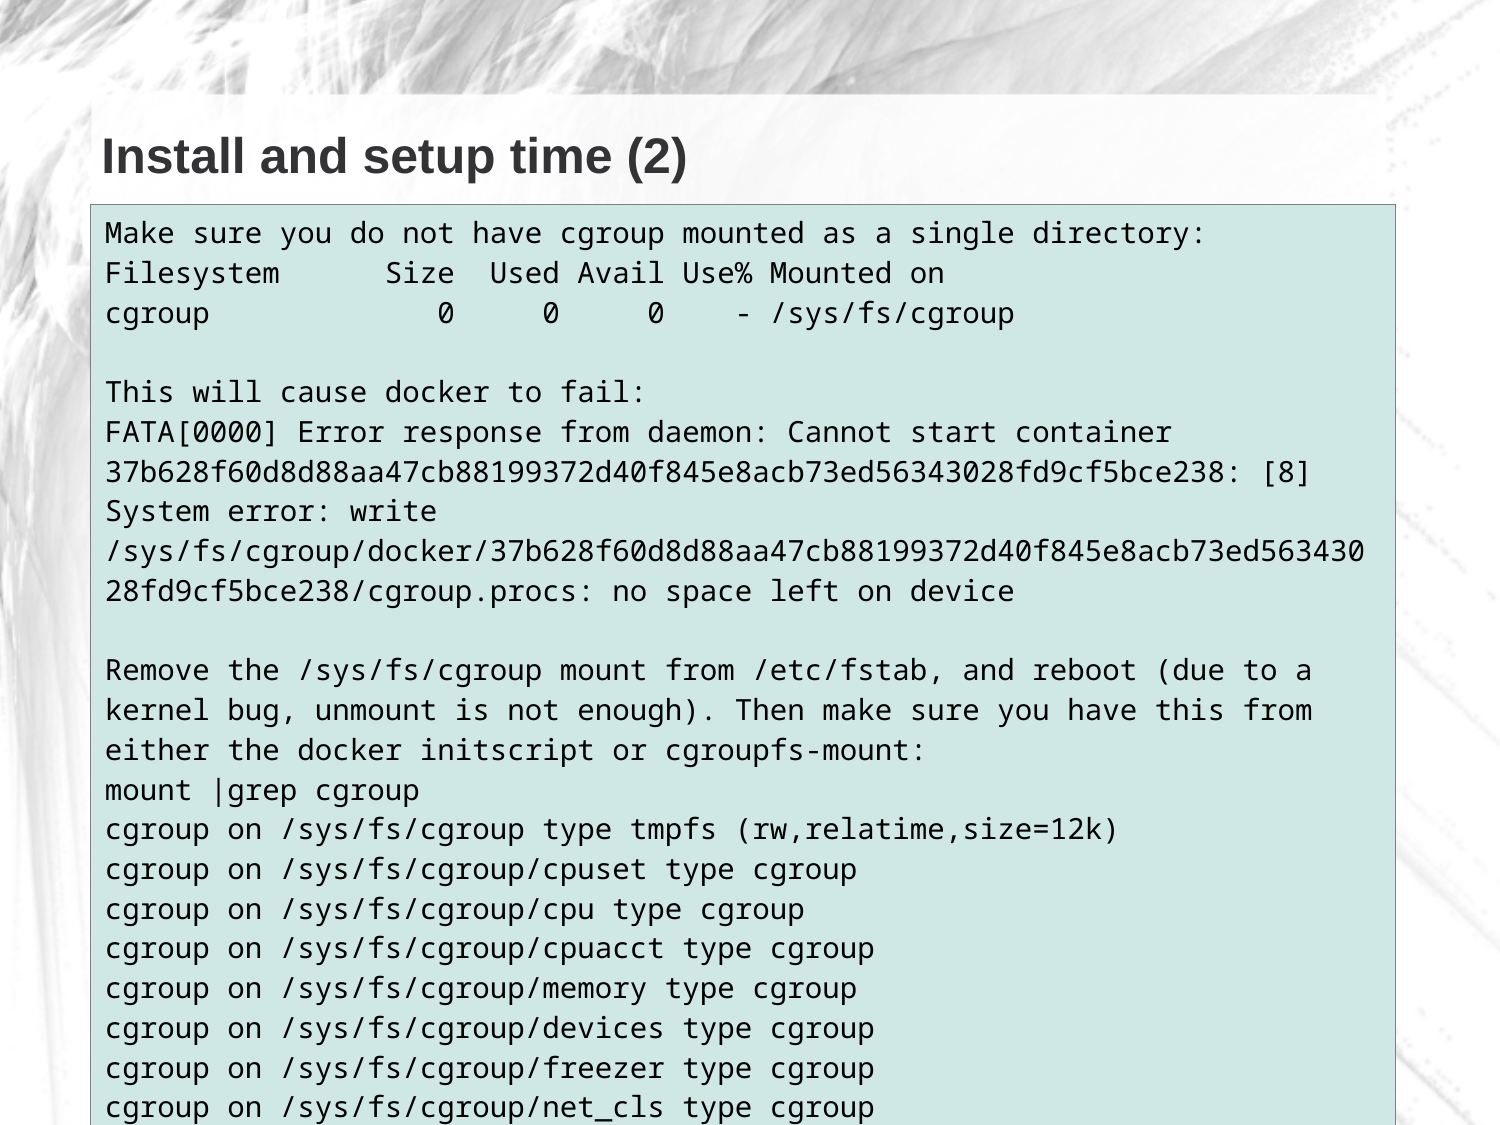

# Install and setup time (2)
Make sure you do not have cgroup mounted as a single directory:
Filesystem Size Used Avail Use% Mounted on
cgroup 0 0 0 - /sys/fs/cgroup
This will cause docker to fail:
FATA[0000] Error response from daemon: Cannot start container 37b628f60d8d88aa47cb88199372d40f845e8acb73ed56343028fd9cf5bce238: [8] System error: write /sys/fs/cgroup/docker/37b628f60d8d88aa47cb88199372d40f845e8acb73ed56343028fd9cf5bce238/cgroup.procs: no space left on device
Remove the /sys/fs/cgroup mount from /etc/fstab, and reboot (due to a kernel bug, unmount is not enough). Then make sure you have this from either the docker initscript or cgroupfs-mount:
mount |grep cgroup
cgroup on /sys/fs/cgroup type tmpfs (rw,relatime,size=12k)
cgroup on /sys/fs/cgroup/cpuset type cgroup
cgroup on /sys/fs/cgroup/cpu type cgroup
cgroup on /sys/fs/cgroup/cpuacct type cgroup
cgroup on /sys/fs/cgroup/memory type cgroup
cgroup on /sys/fs/cgroup/devices type cgroup
cgroup on /sys/fs/cgroup/freezer type cgroup
cgroup on /sys/fs/cgroup/net_cls type cgroup
cgroup on /sys/fs/cgroup/blkio type cgroup
cgroup on /sys/fs/cgroup/perf_event type cgroup
cgroup on /sys/fs/cgroup/net_prio type cgroup